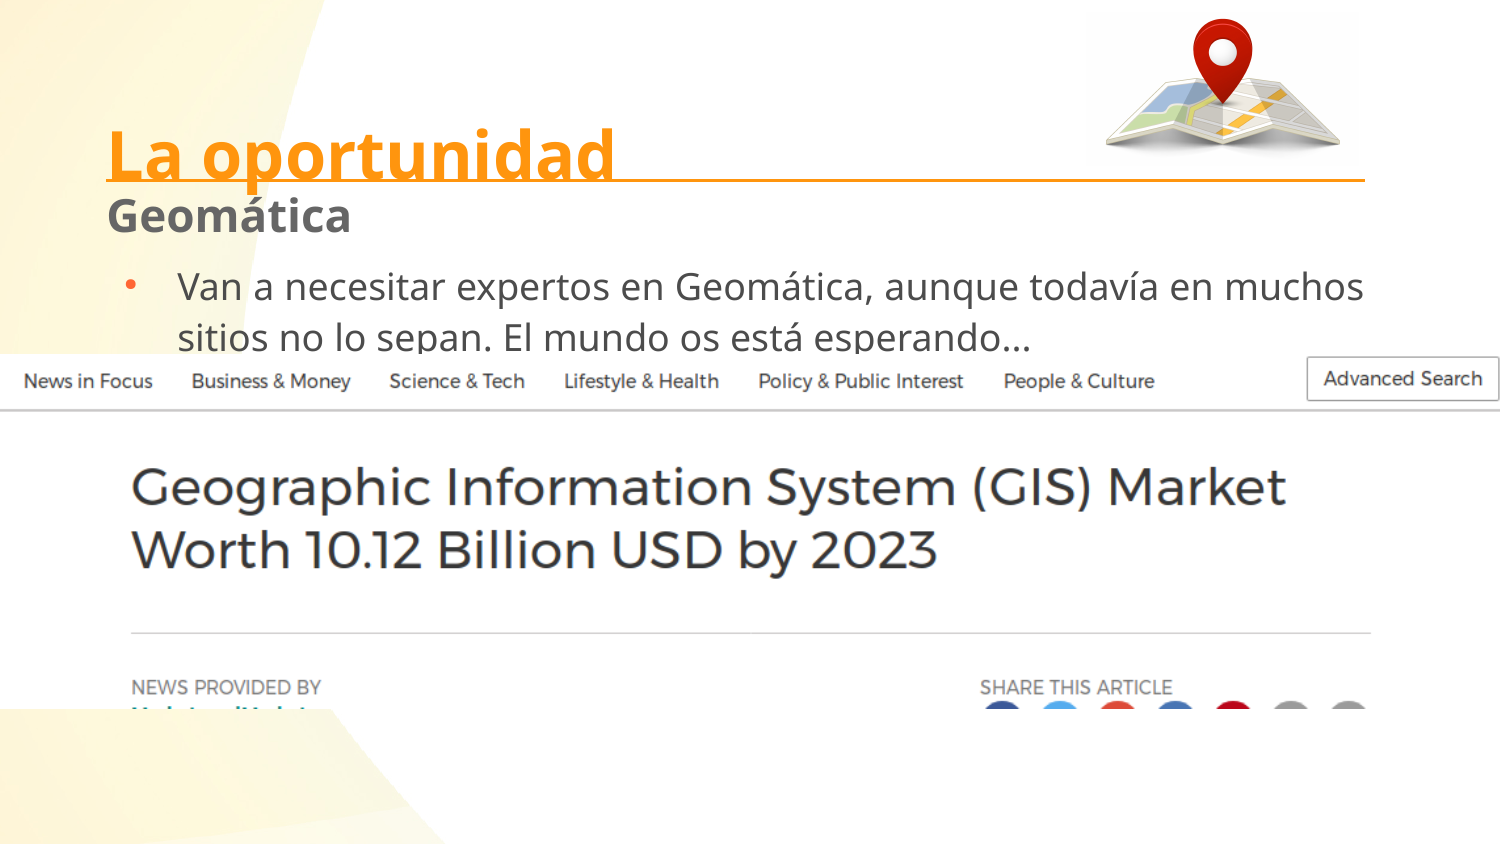

# La oportunidad
Geomática
Van a necesitar expertos en Geomática, aunque todavía en muchos sitios no lo sepan. El mundo os está esperando...